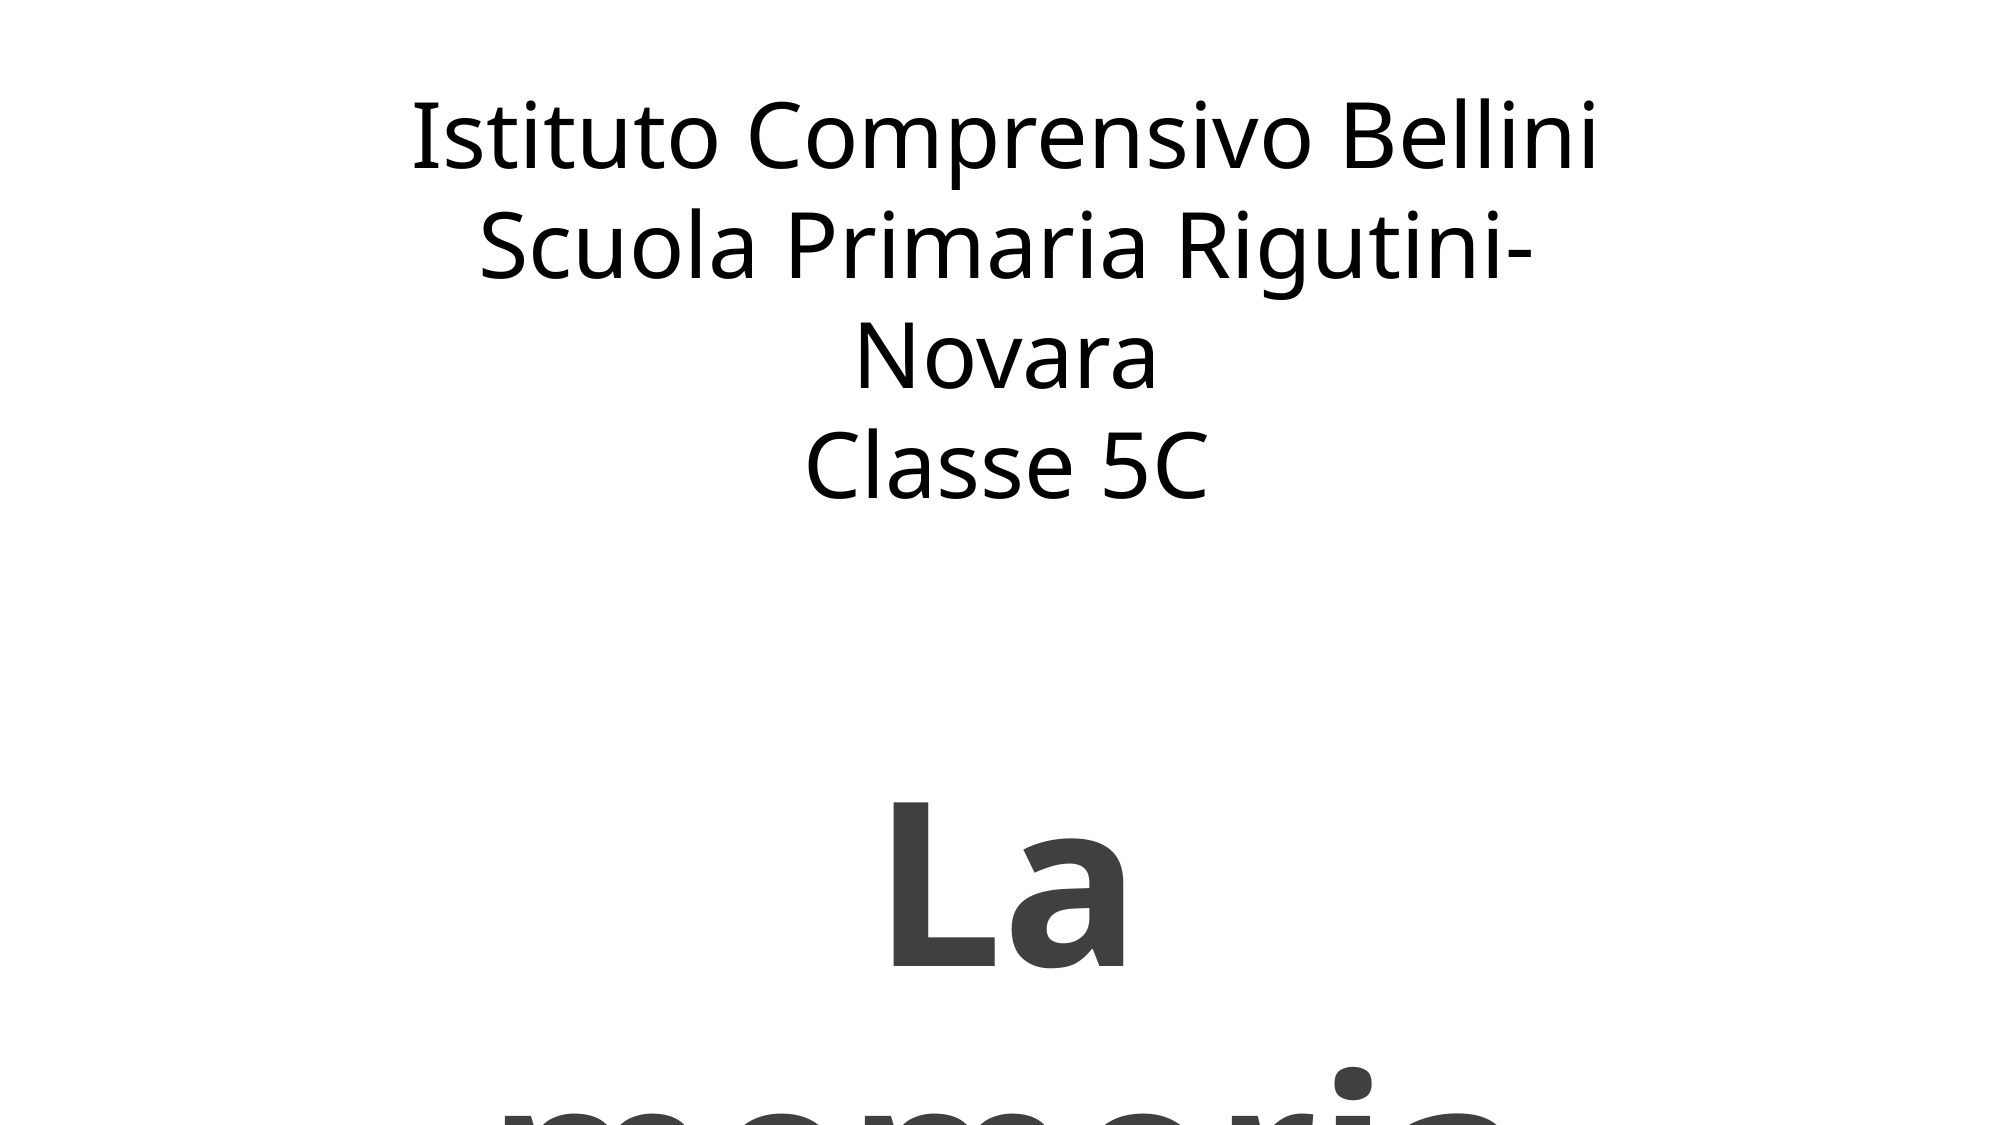

Istituto Comprensivo Bellini
Scuola Primaria Rigutini- Novara
Classe 5C
La memoria assordante